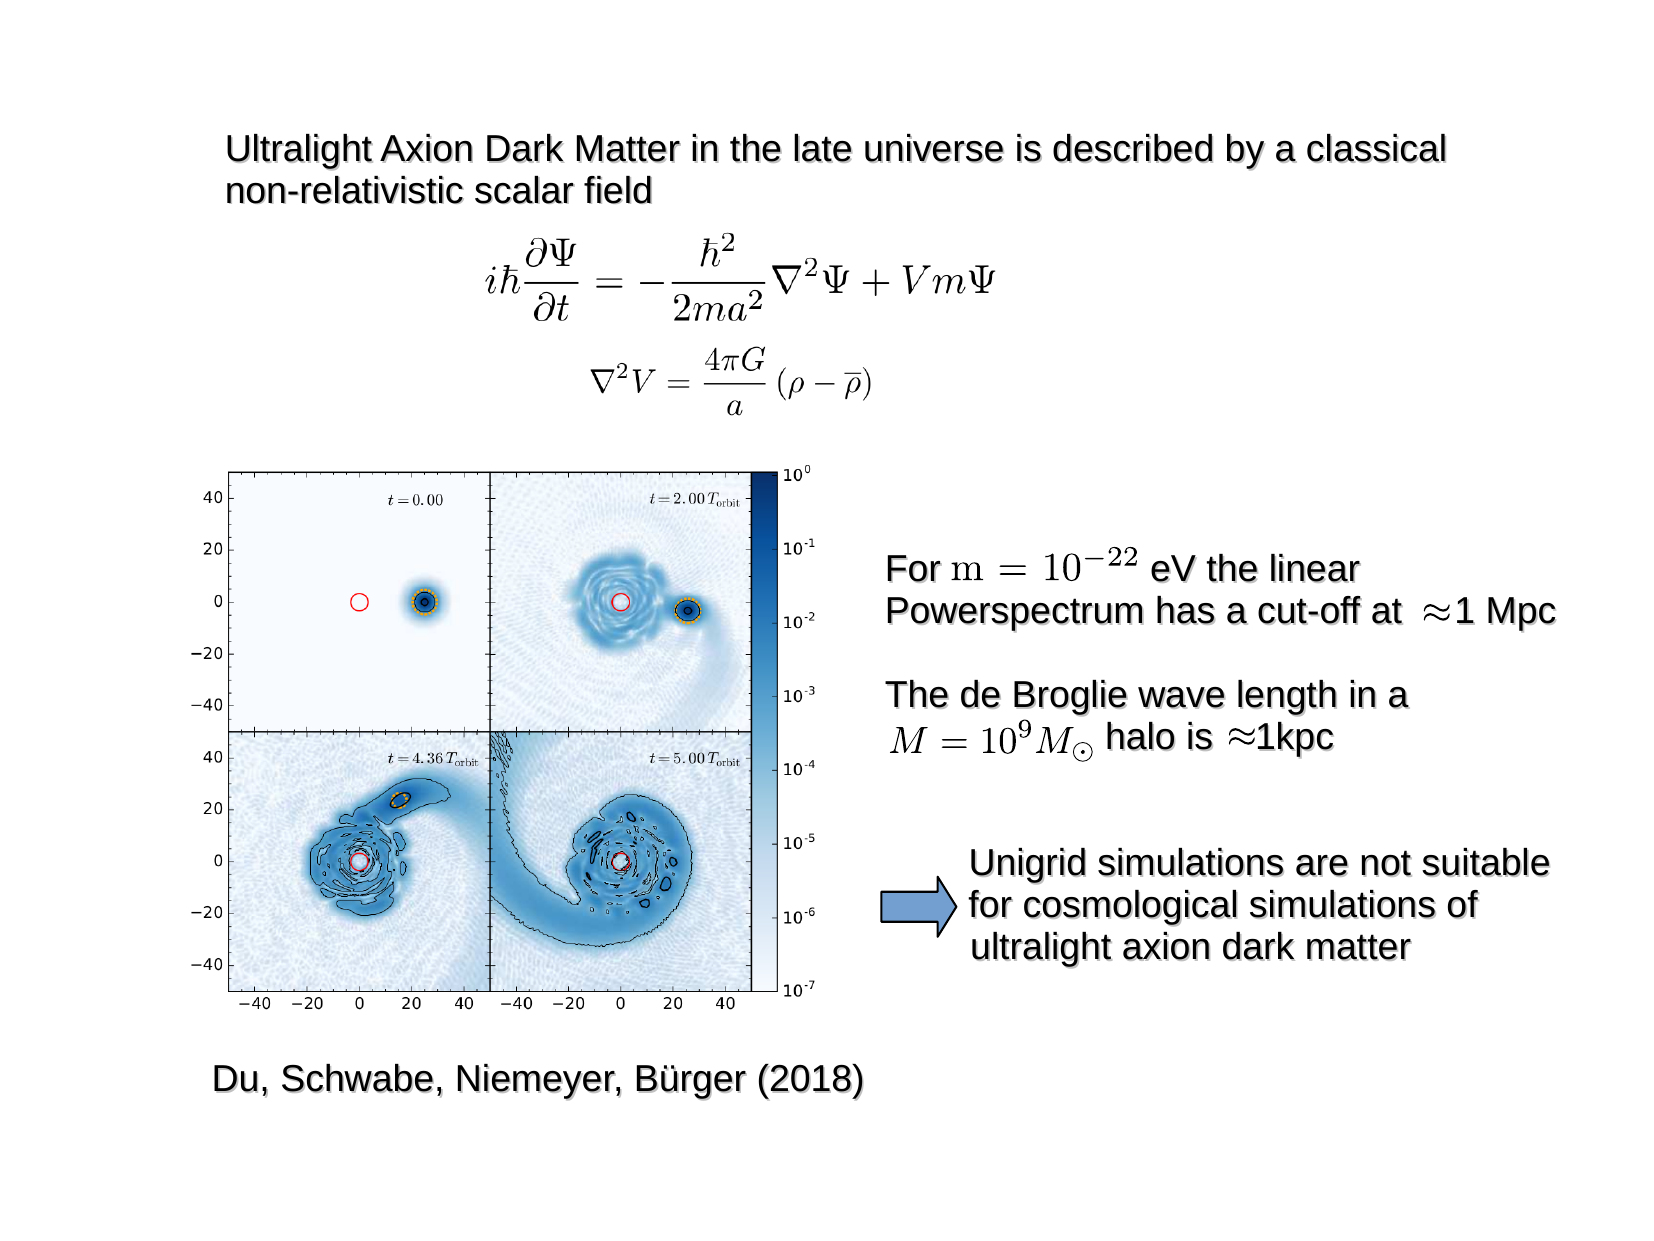

Ultralight Axion Dark Matter in the late universe is described by a classical non-relativistic scalar field
For eV the linear Powerspectrum has a cut-off at 1 Mpc
The de Broglie wave length in a
 halo is 1kpc
 Unigrid simulations are not suitable for cosmological simulations of 	 ultralight axion dark matter
Du, Schwabe, Niemeyer, Bürger (2018)